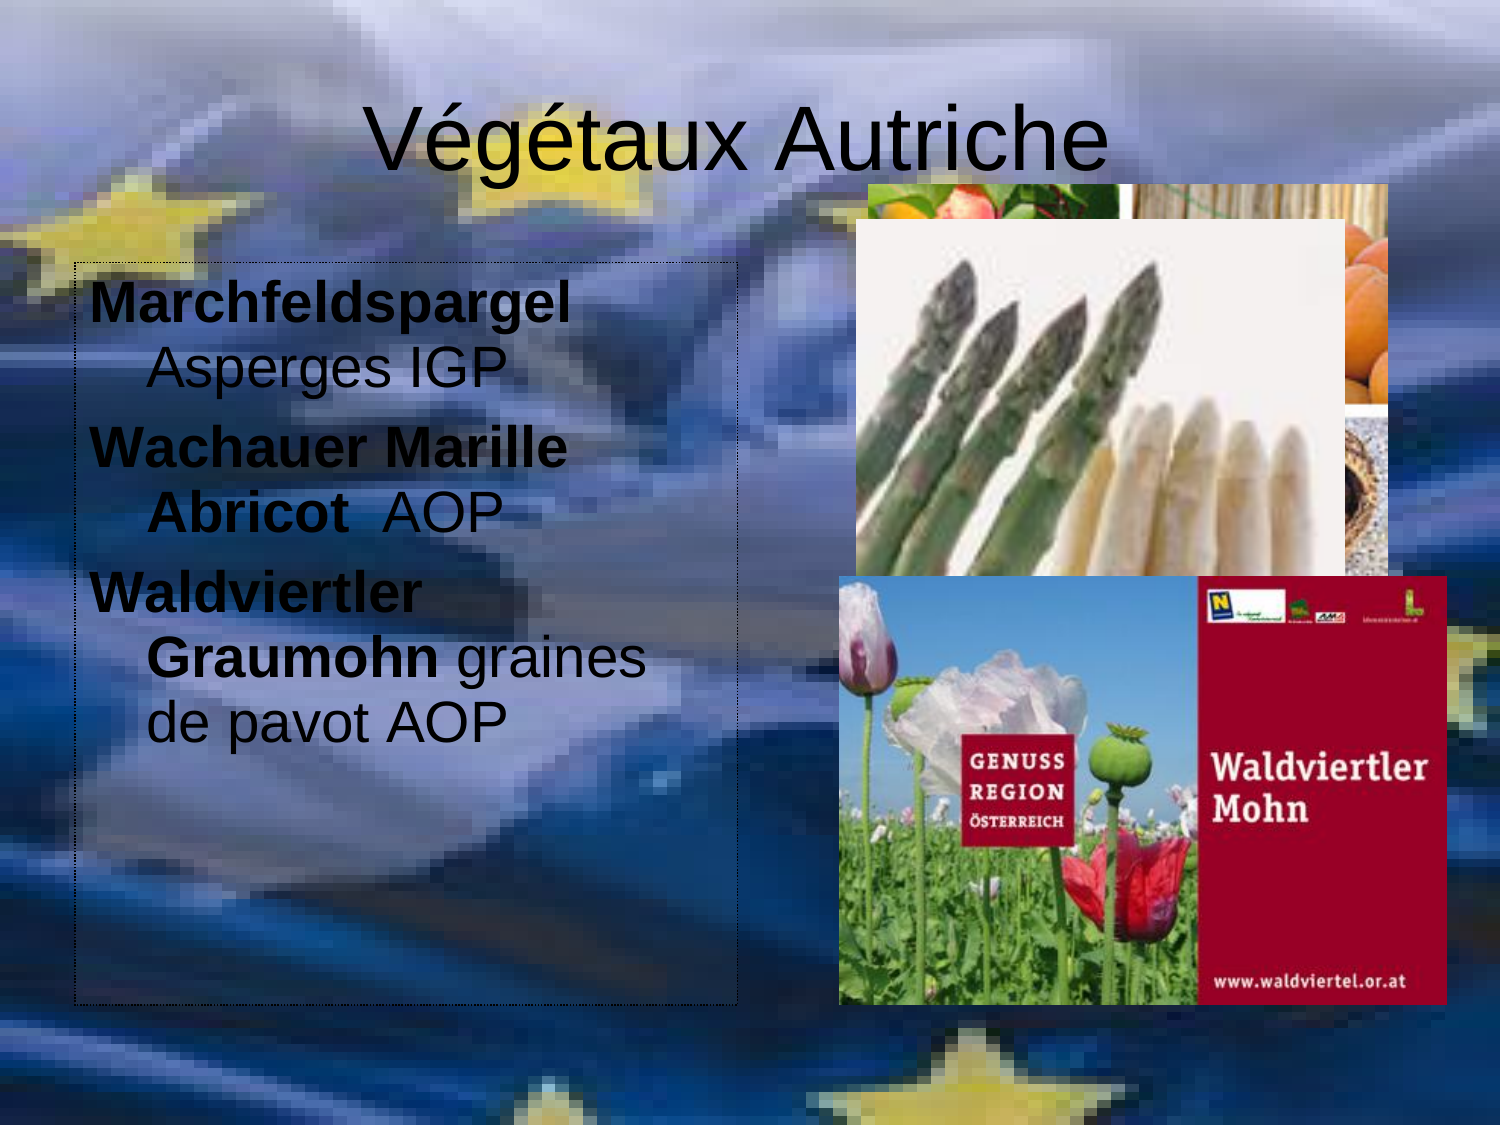

# Végétaux Autriche
Marchfeldspargel Asperges IGP
Wachauer Marille Abricot AOP
Waldviertler Graumohn graines de pavot AOP